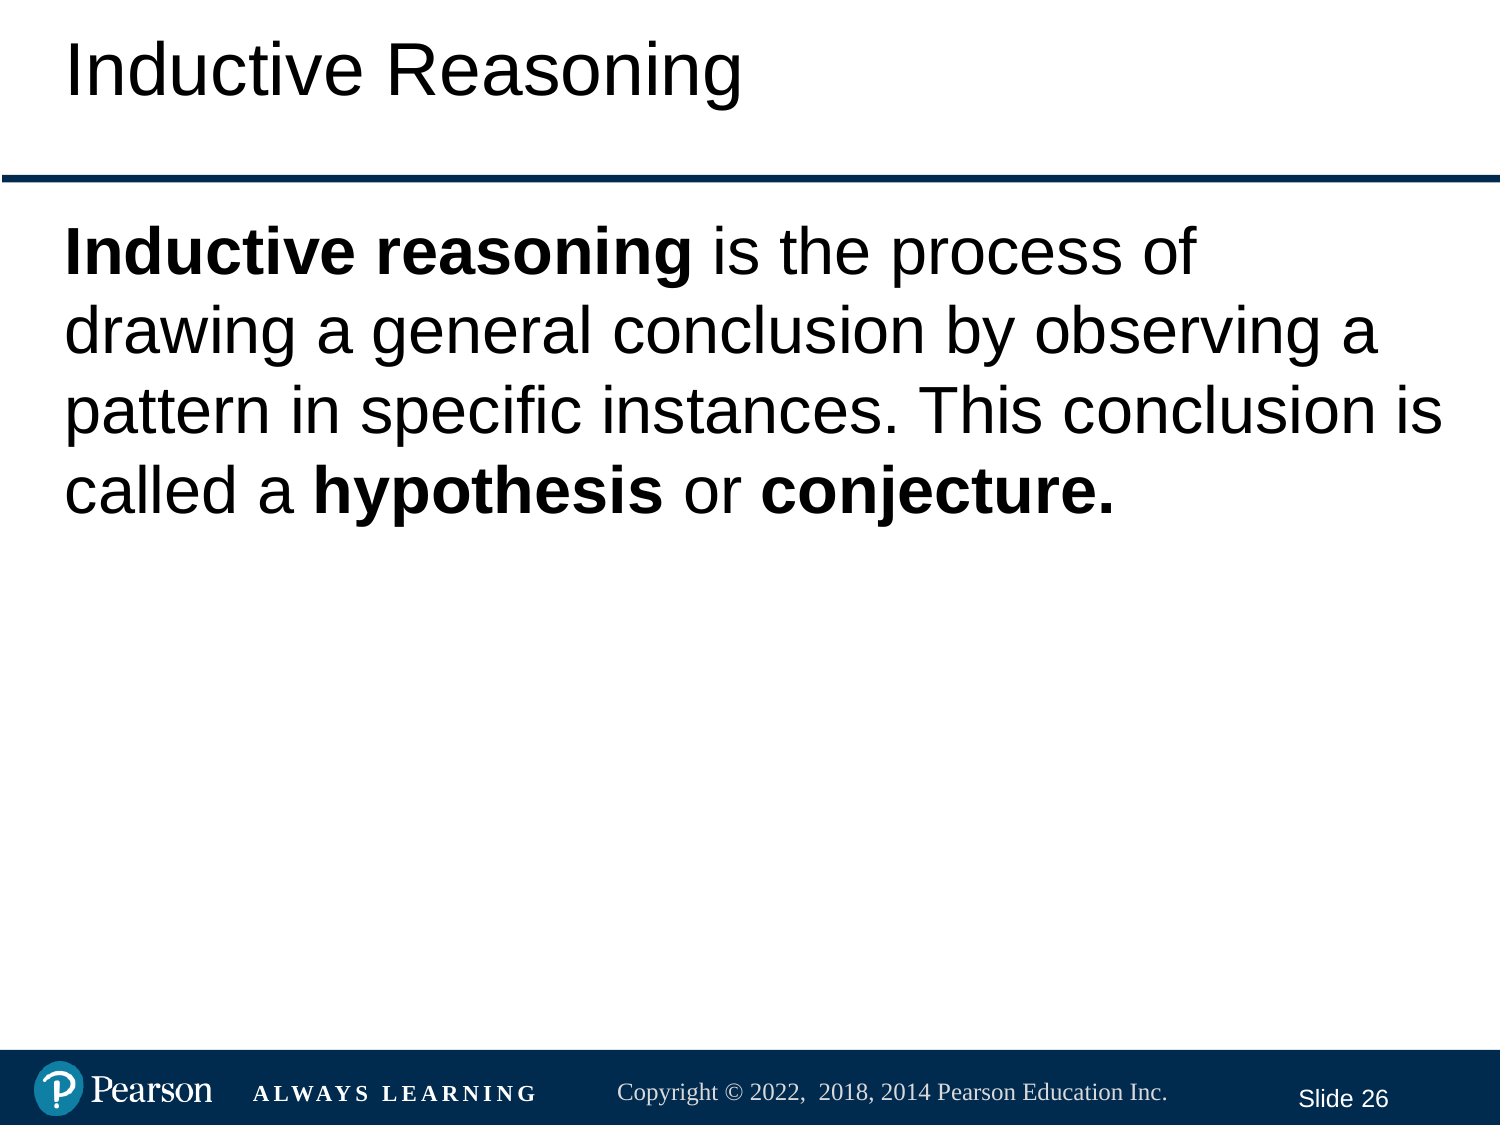

# Inductive Reasoning
Inductive reasoning is the process of drawing a general conclusion by observing a pattern in specific instances. This conclusion is called a hypothesis or conjecture.